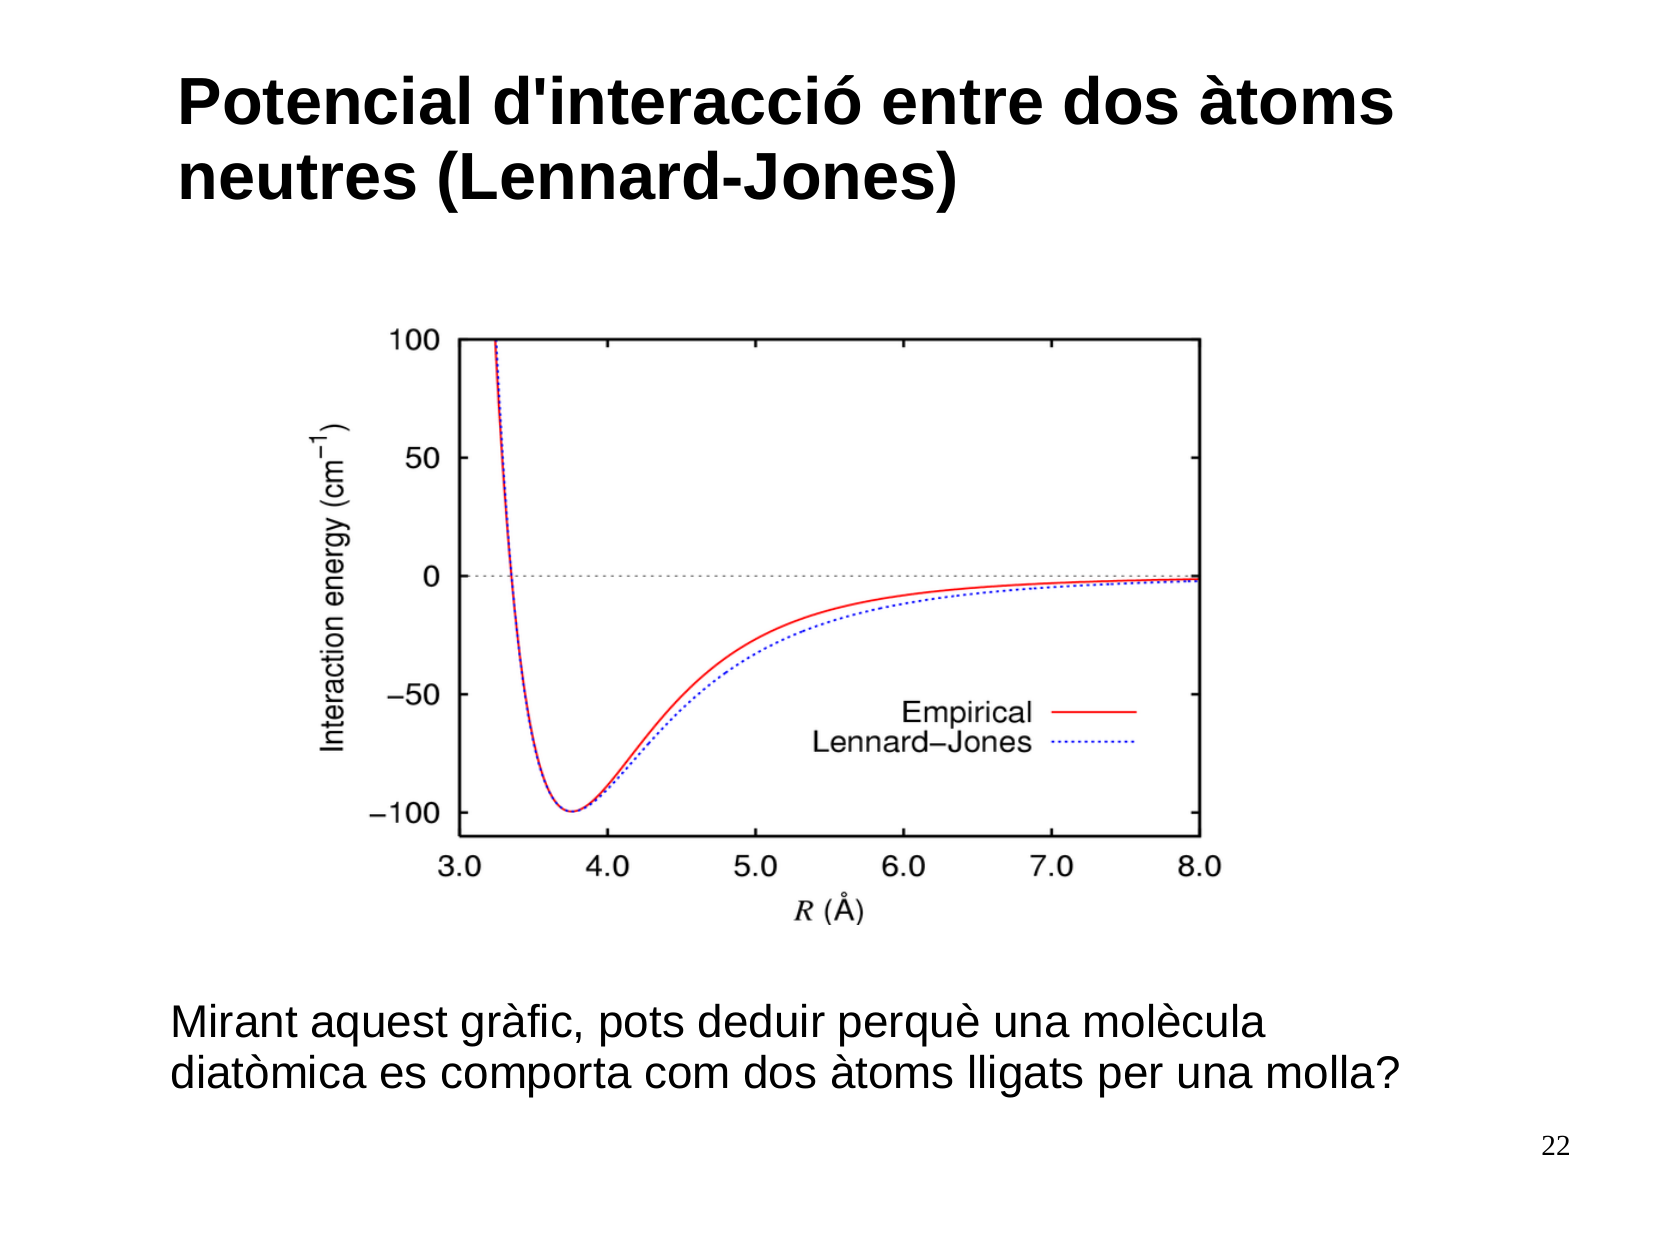

Potencial d'interacció entre dos àtoms neutres (Lennard-Jones)
Mirant aquest gràfic, pots deduir perquè una molècula diatòmica es comporta com dos àtoms lligats per una molla?
22